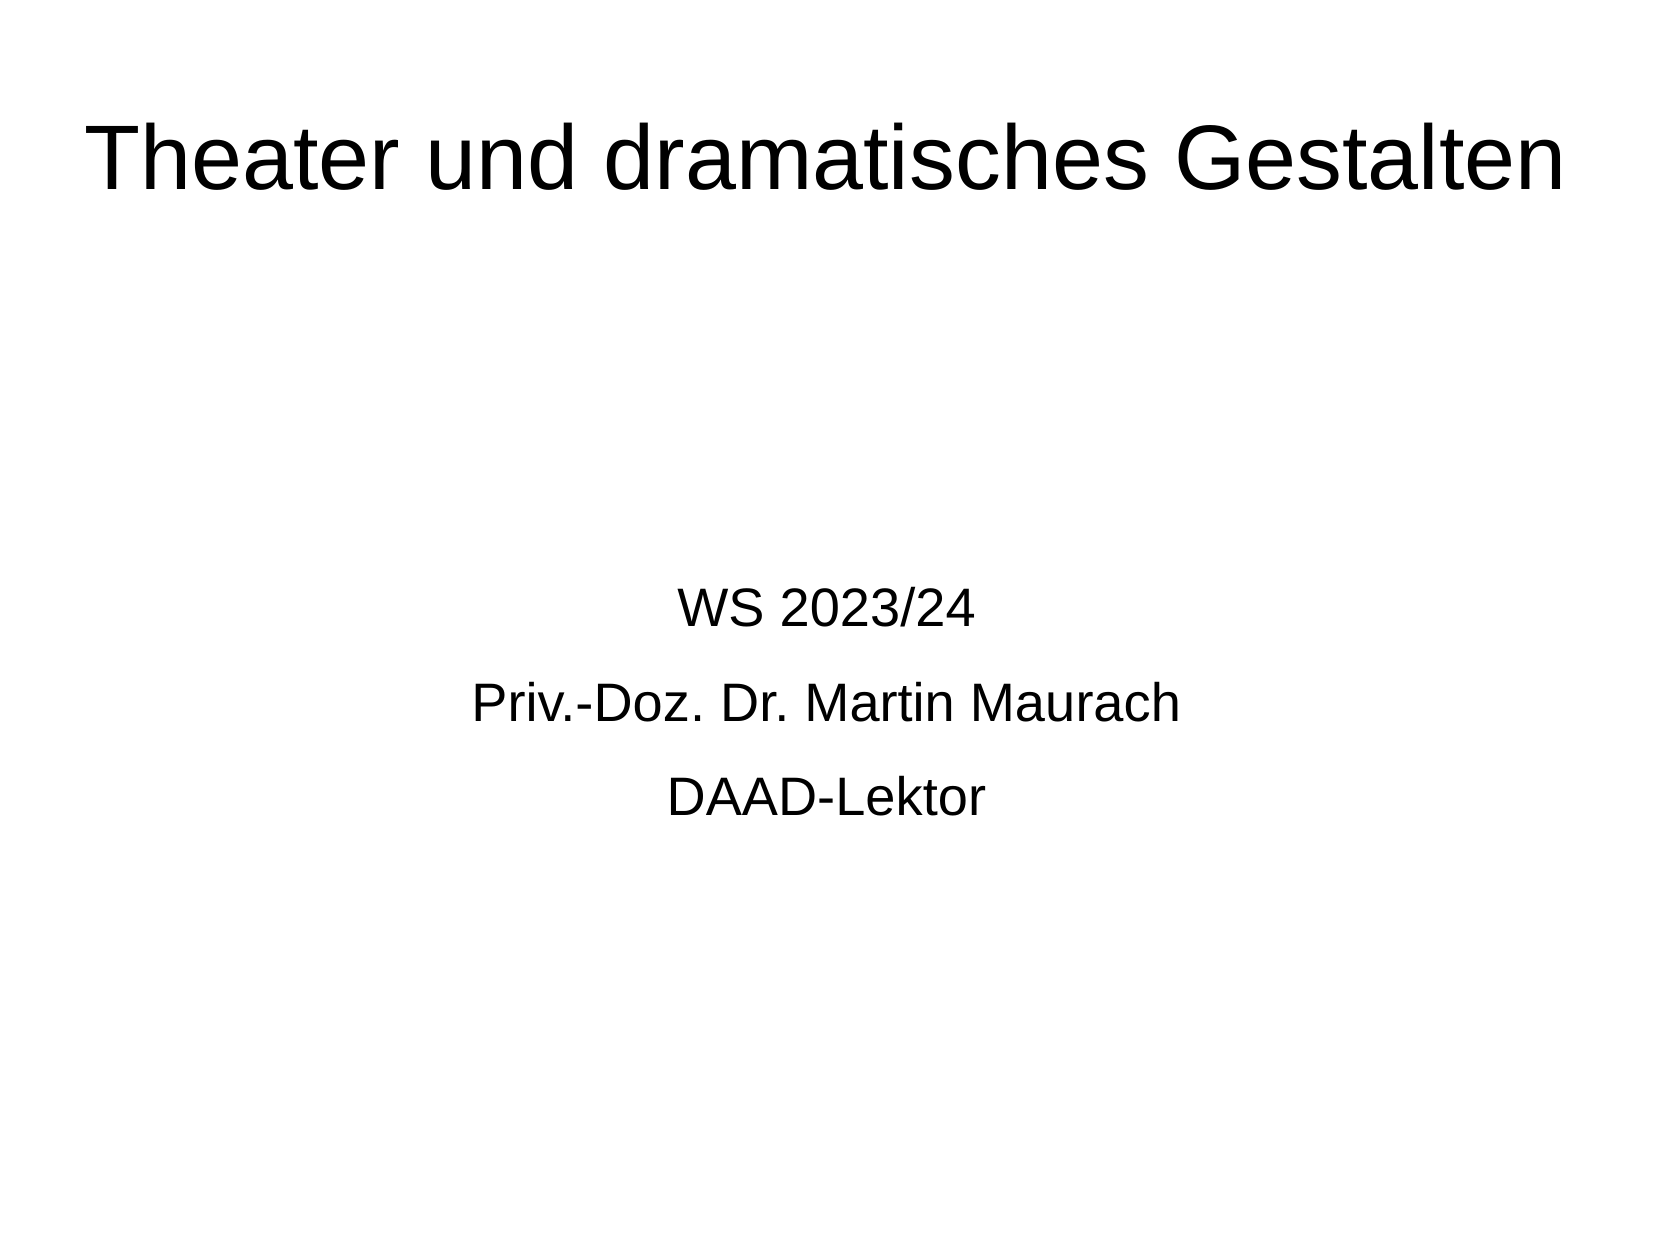

# Theater und dramatisches Gestalten
WS 2023/24
Priv.-Doz. Dr. Martin Maurach
DAAD-Lektor